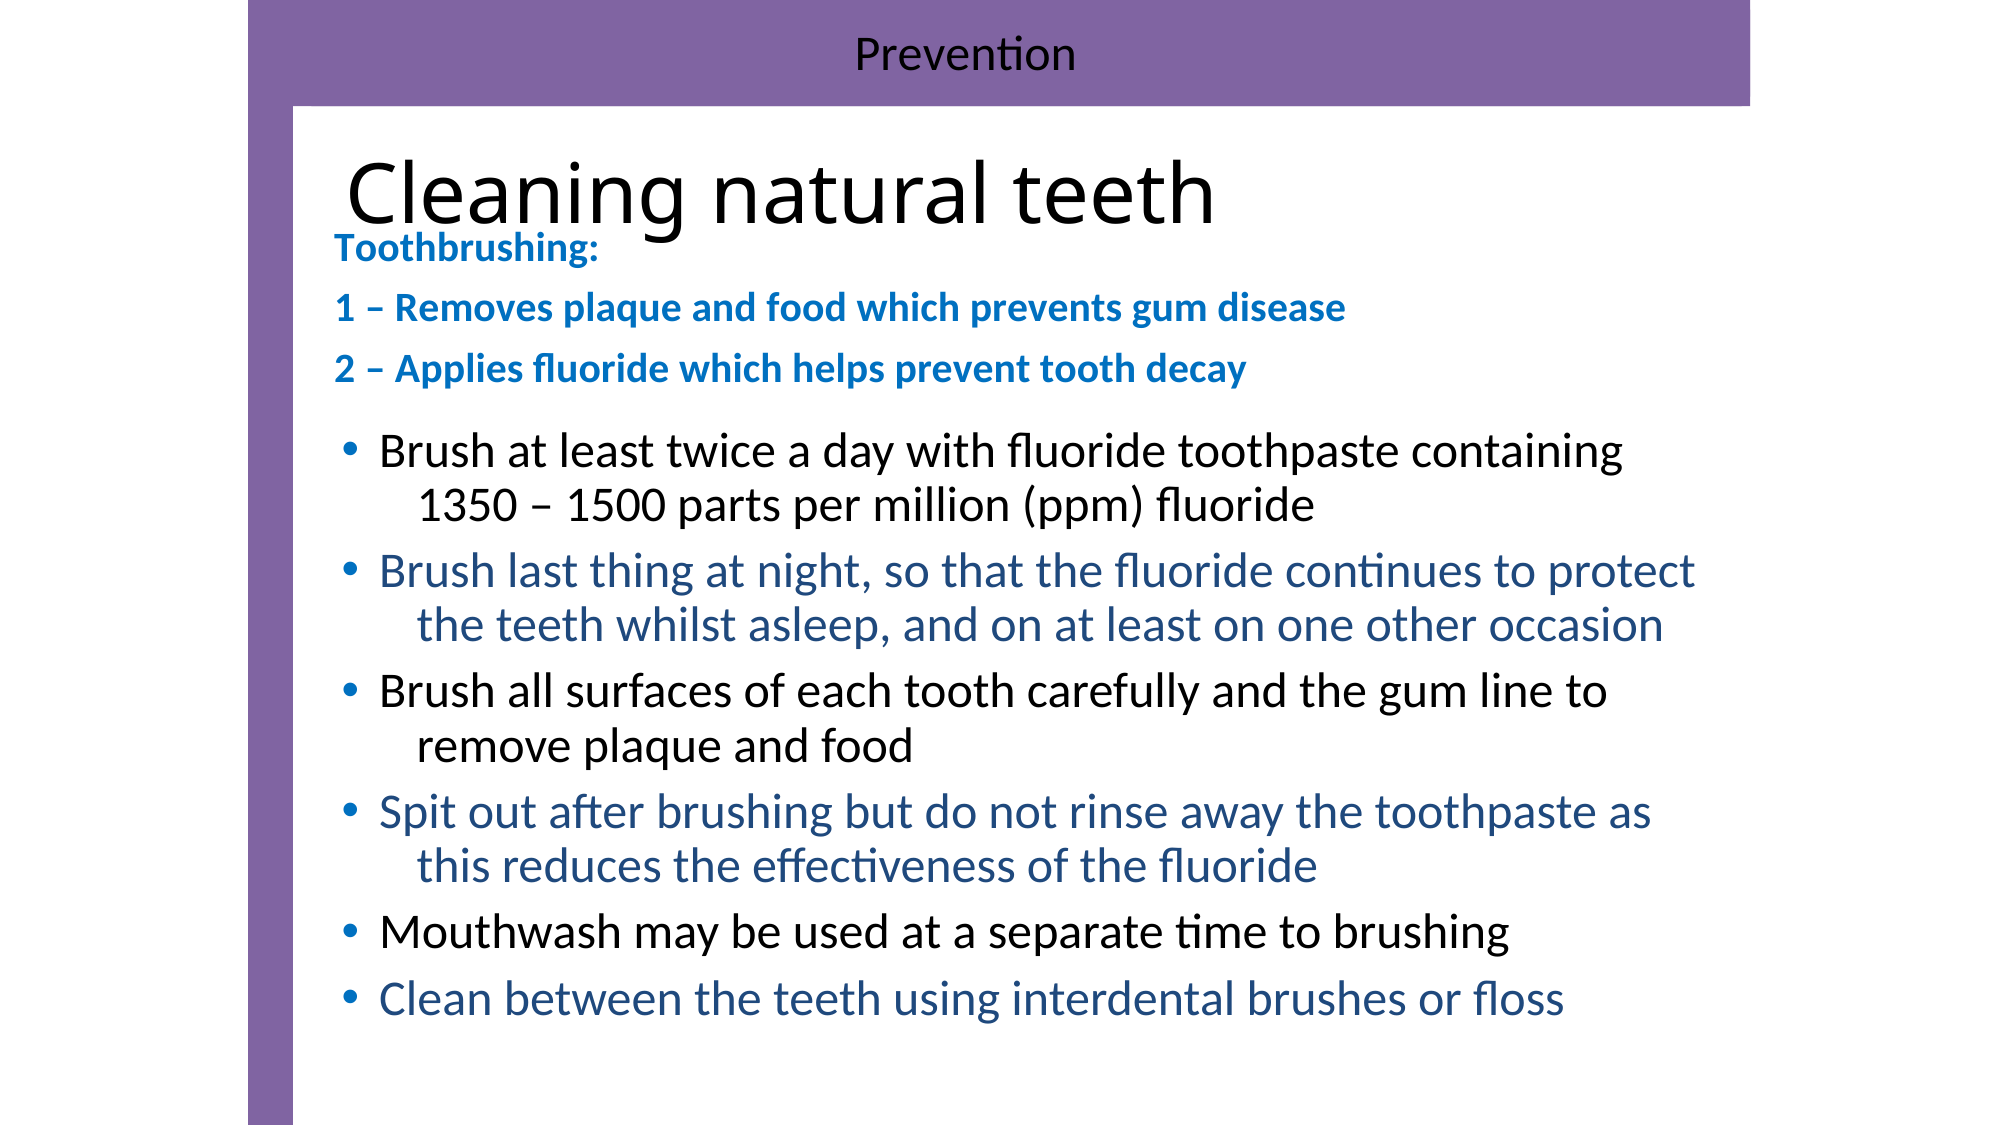

Prevention
# Cleaning natural teeth
Toothbrushing:
1 – Removes plaque and food which prevents gum disease
2 – Applies fluoride which helps prevent tooth decay
Brush at least twice a day with fluoride toothpaste containing 1350 – 1500 parts per million (ppm) fluoride
Brush last thing at night, so that the fluoride continues to protect the teeth whilst asleep, and on at least on one other occasion
Brush all surfaces of each tooth carefully and the gum line to remove plaque and food
Spit out after brushing but do not rinse away the toothpaste as this reduces the effectiveness of the fluoride
Mouthwash may be used at a separate time to brushing
Clean between the teeth using interdental brushes or floss